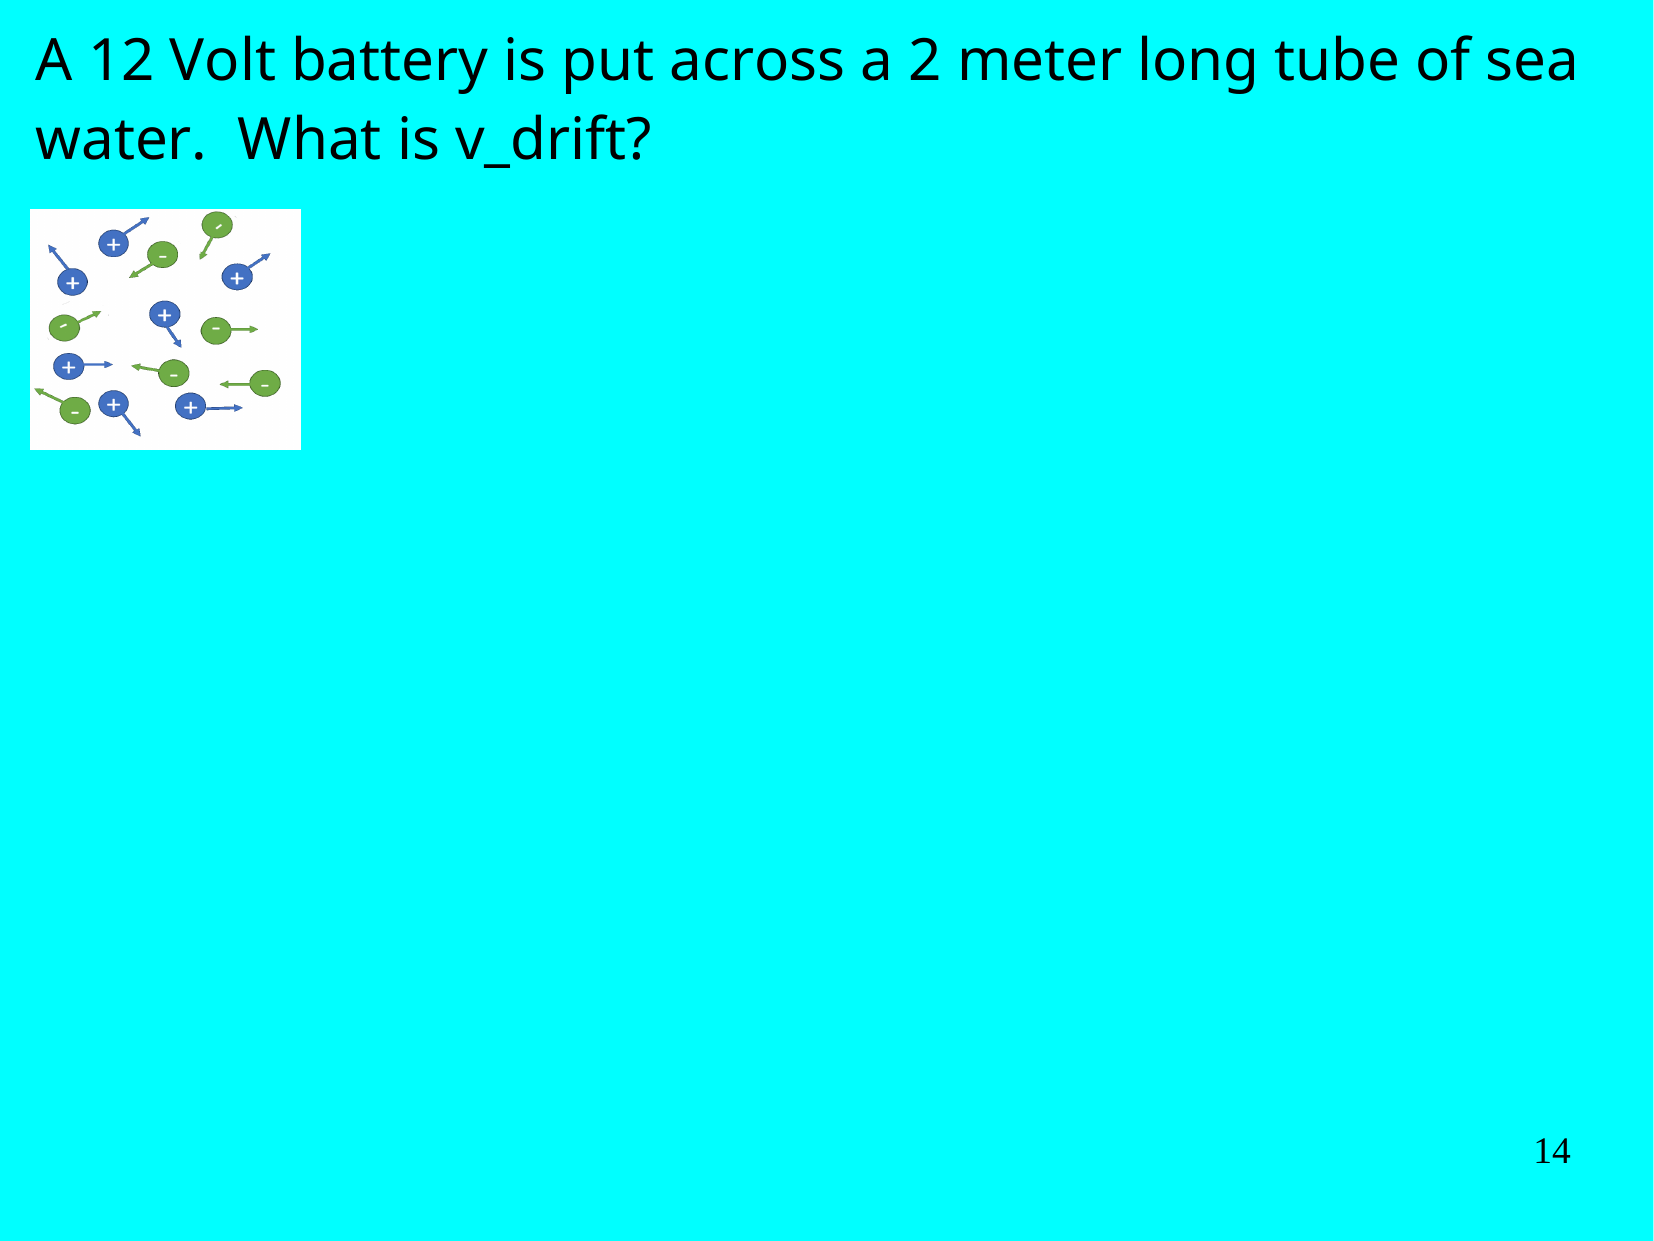

A 12 Volt battery is put across a 2 meter long tube of sea water. What is v_drift?
14